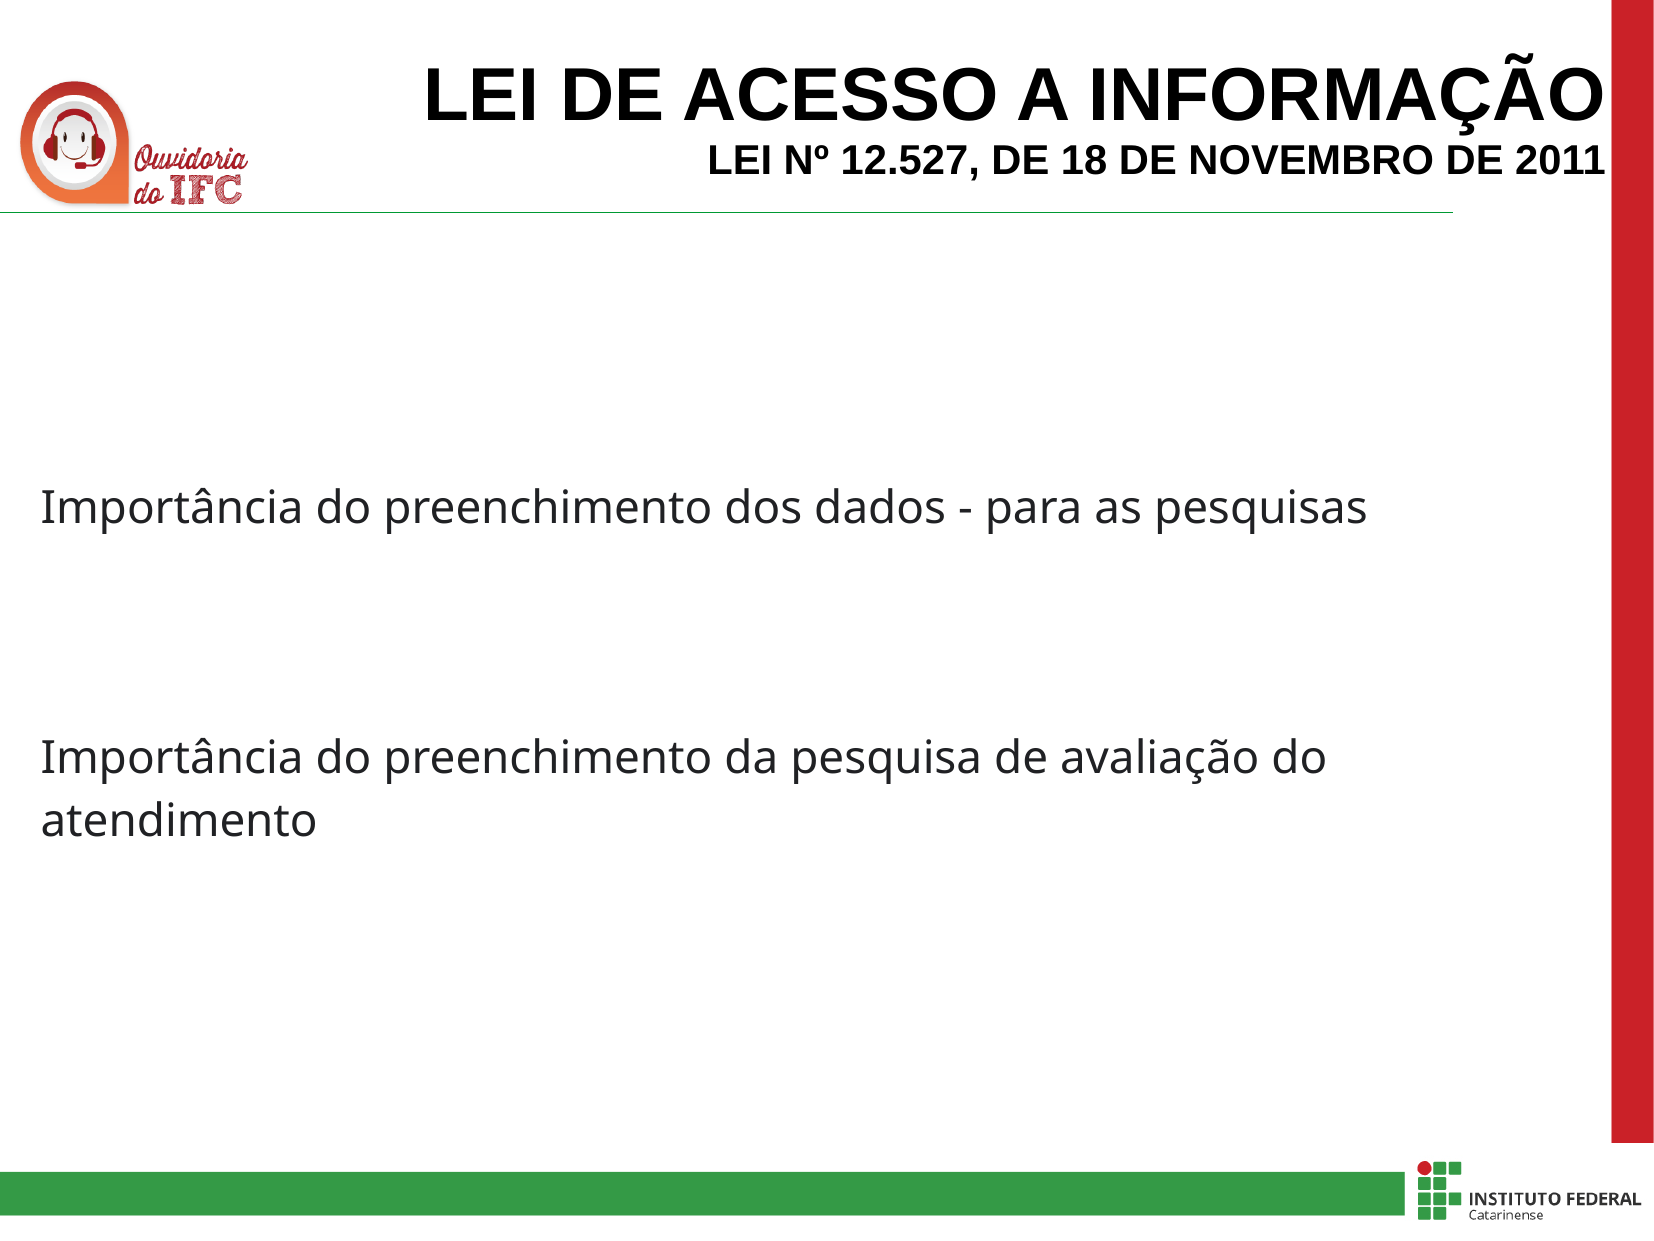

LEI DE ACESSO A INFORMAÇÃO
LEI Nº 12.527, DE 18 DE NOVEMBRO DE 2011
#
Importância do preenchimento dos dados - para as pesquisas
Importância do preenchimento da pesquisa de avaliação do atendimento